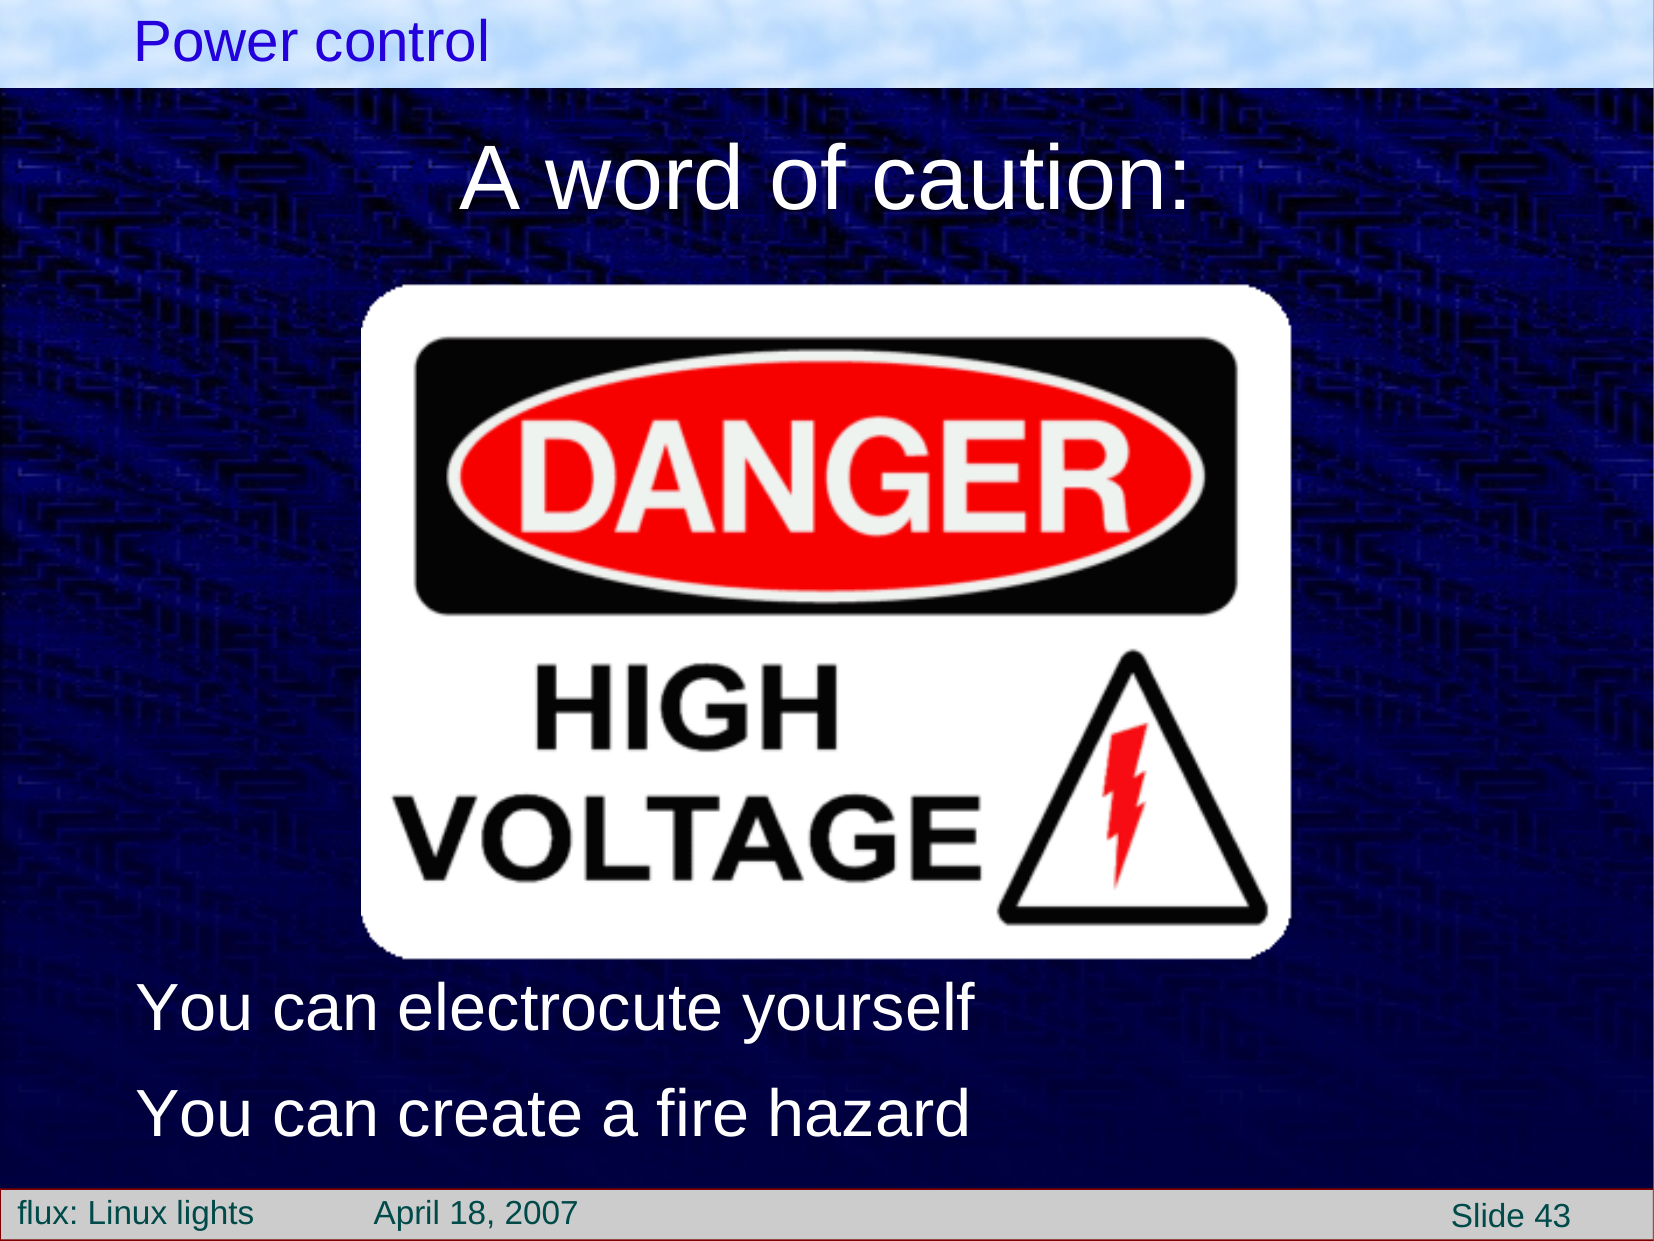

Power control
# A word of caution:
You can electrocute yourself
You can create a fire hazard
flux: Linux lights	April 18, 2007
Slide